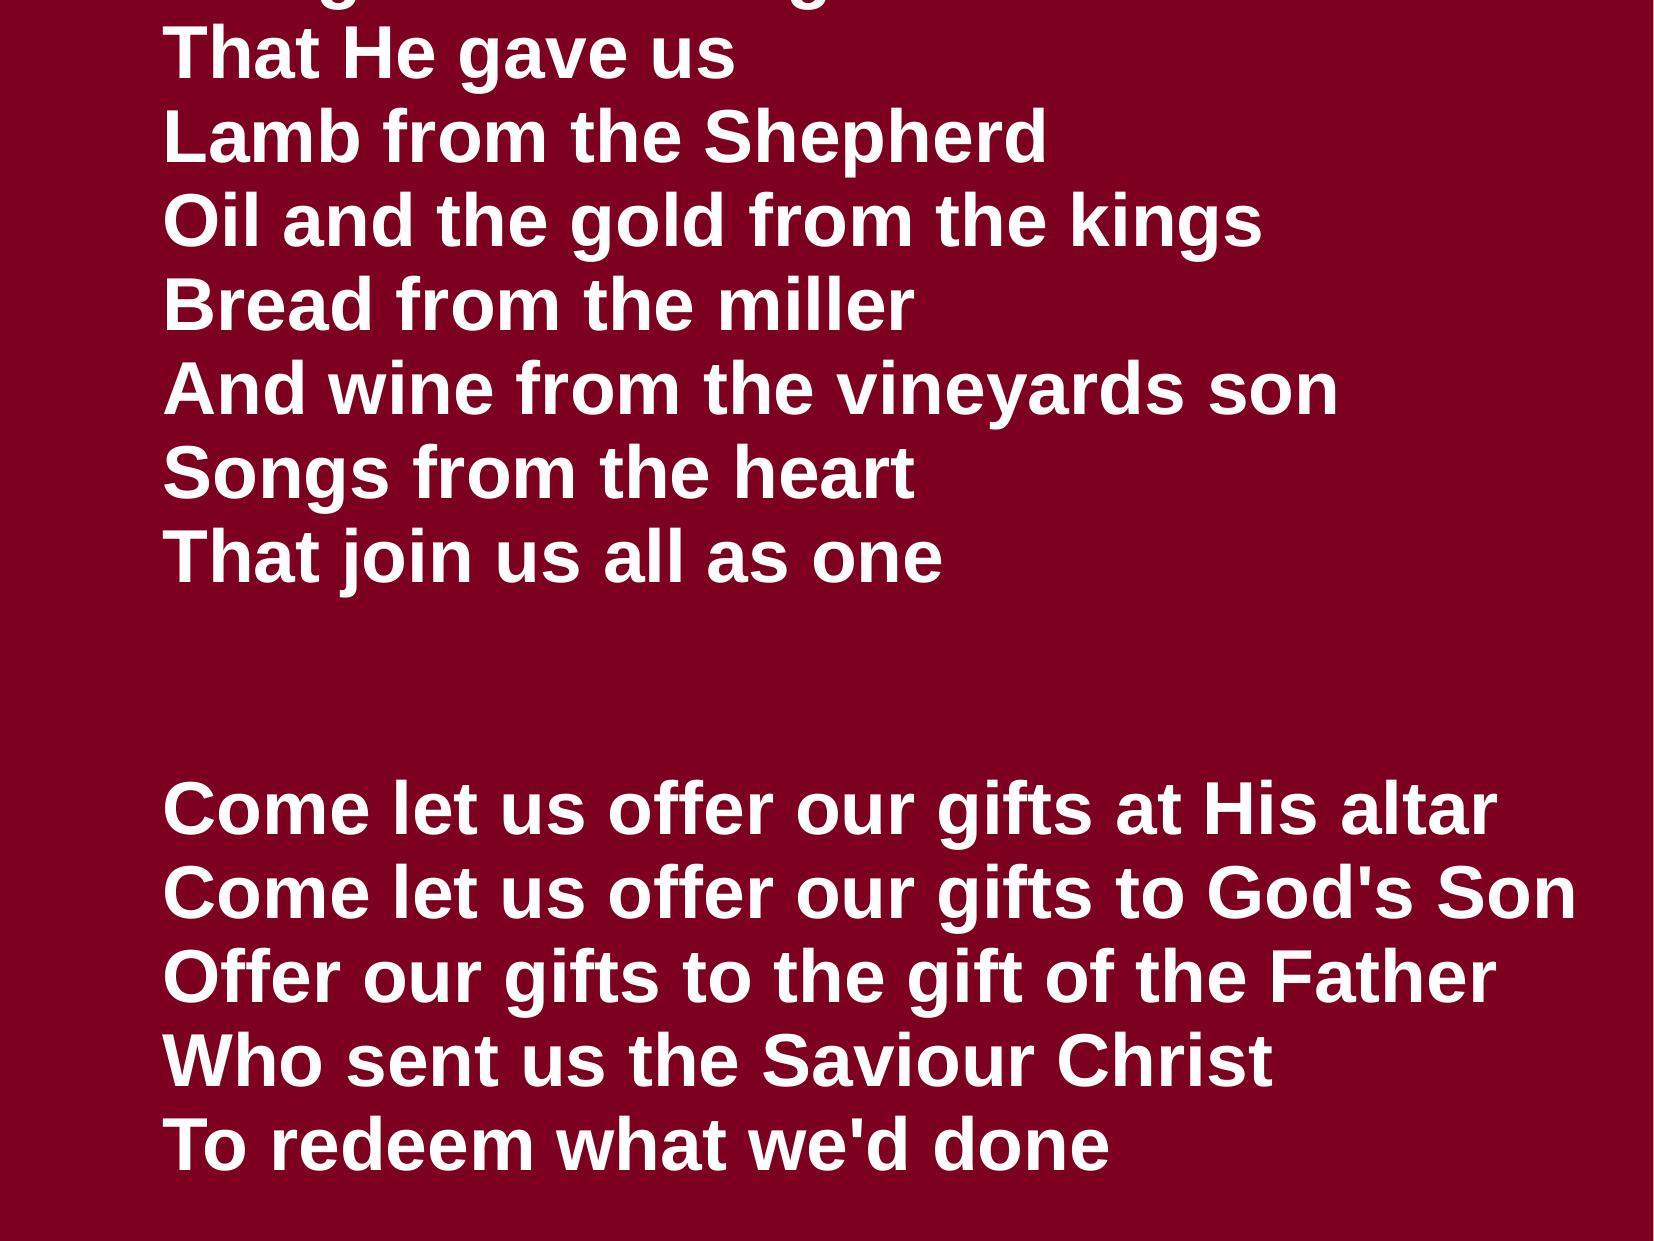

#
		The gifts that are given reflect
		That He gave us
		Lamb from the Shepherd
		Oil and the gold from the kings
		Bread from the miller
		And wine from the vineyards son
		Songs from the heart
		That join us all as one
		Come let us offer our gifts at His altar
		Come let us offer our gifts to God's Son
		Offer our gifts to the gift of the Father
		Who sent us the Saviour Christ
		To redeem what we'd done